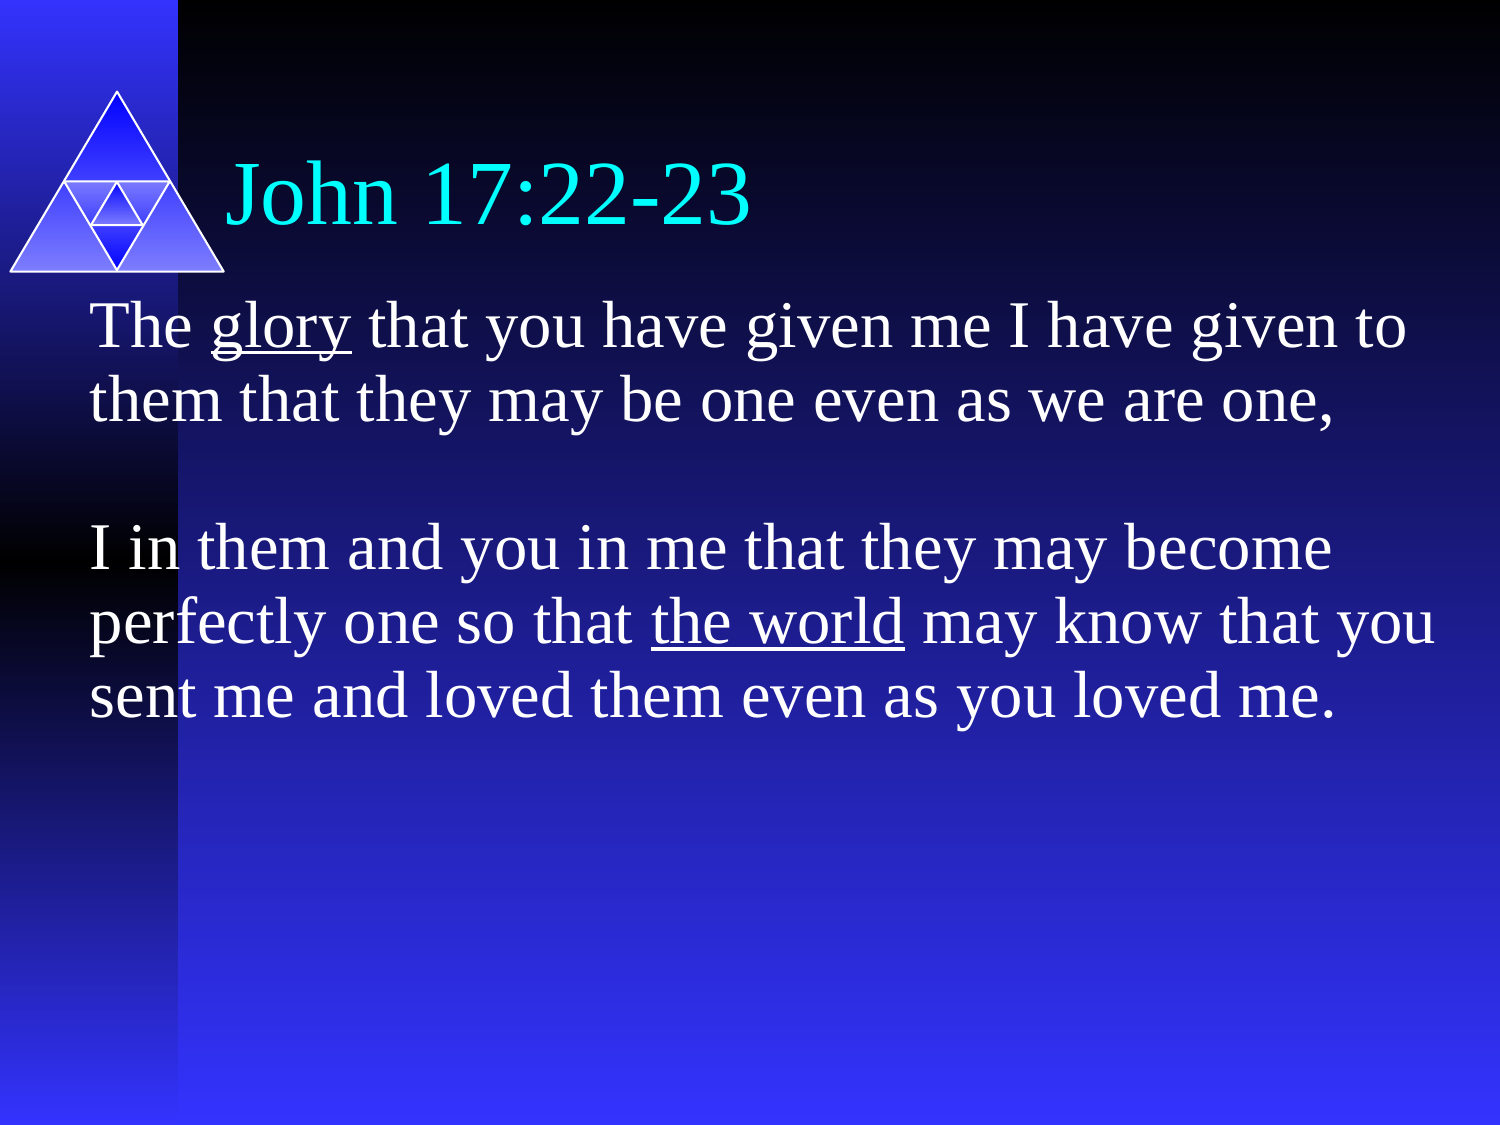

# John 17:22-23
The glory that you have given me I have given to them that they may be one even as we are one,
I in them and you in me that they may become perfectly one so that the world may know that you sent me and loved them even as you loved me.